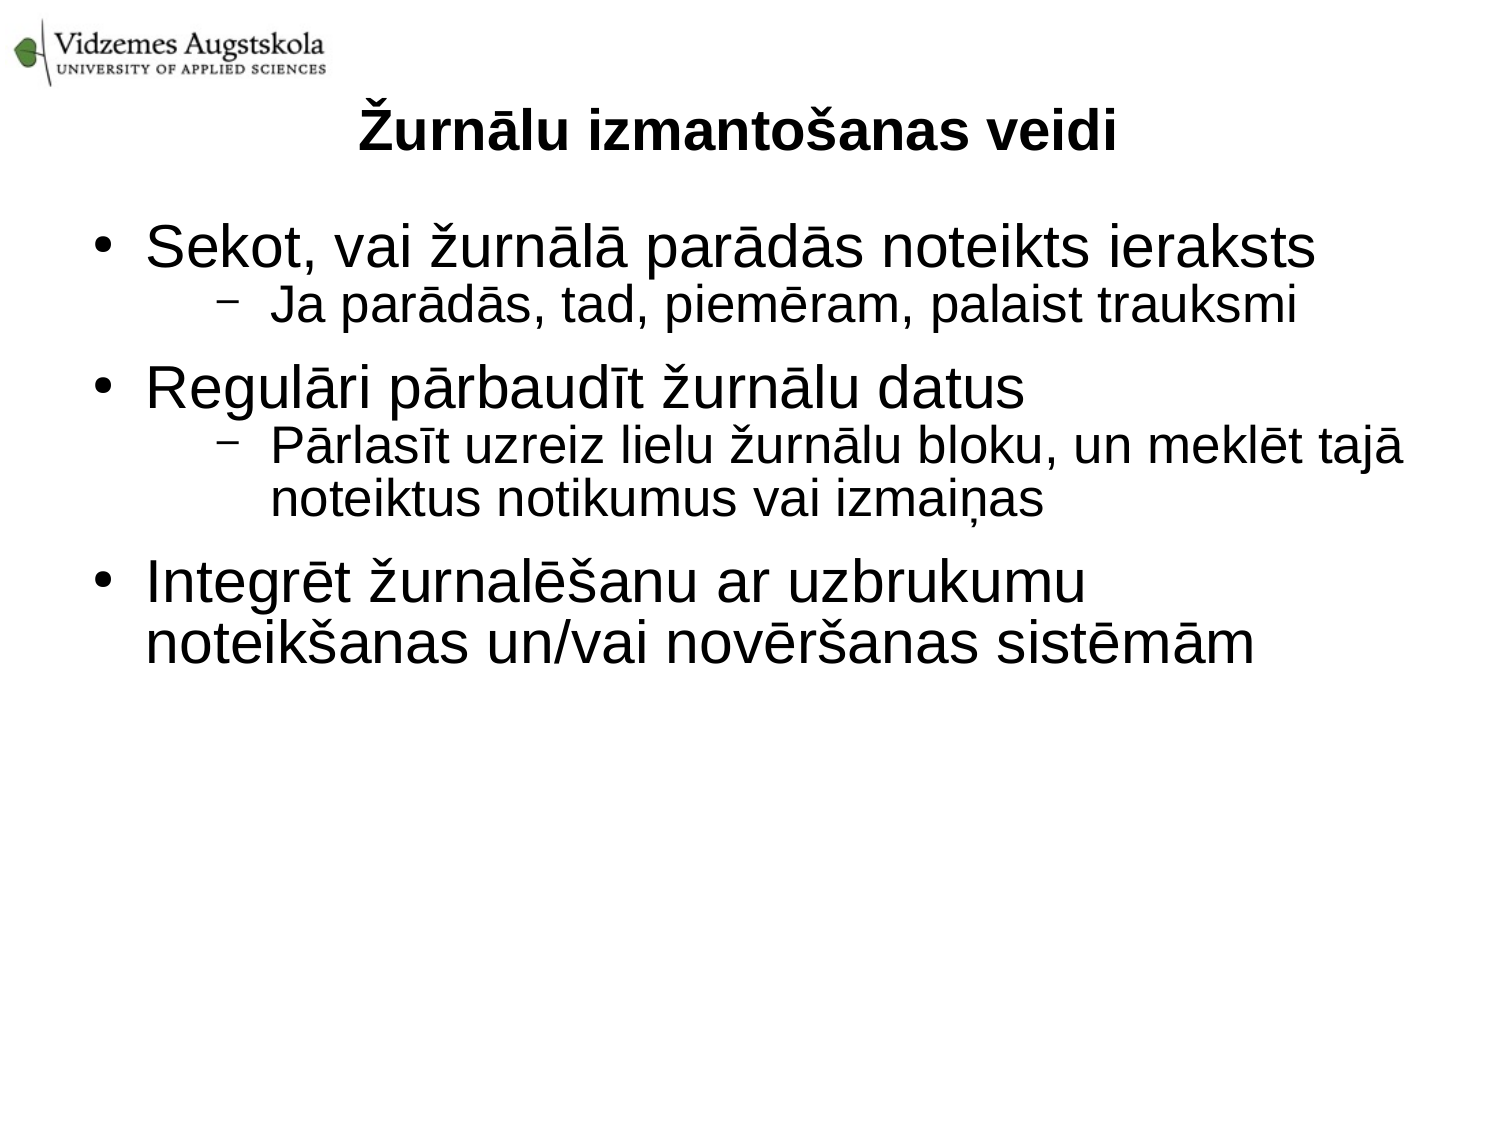

# Žurnālu izmantošanas veidi
Sekot, vai žurnālā parādās noteikts ieraksts
Ja parādās, tad, piemēram, palaist trauksmi
Regulāri pārbaudīt žurnālu datus
Pārlasīt uzreiz lielu žurnālu bloku, un meklēt tajā noteiktus notikumus vai izmaiņas
Integrēt žurnalēšanu ar uzbrukumu noteikšanas un/vai novēršanas sistēmām